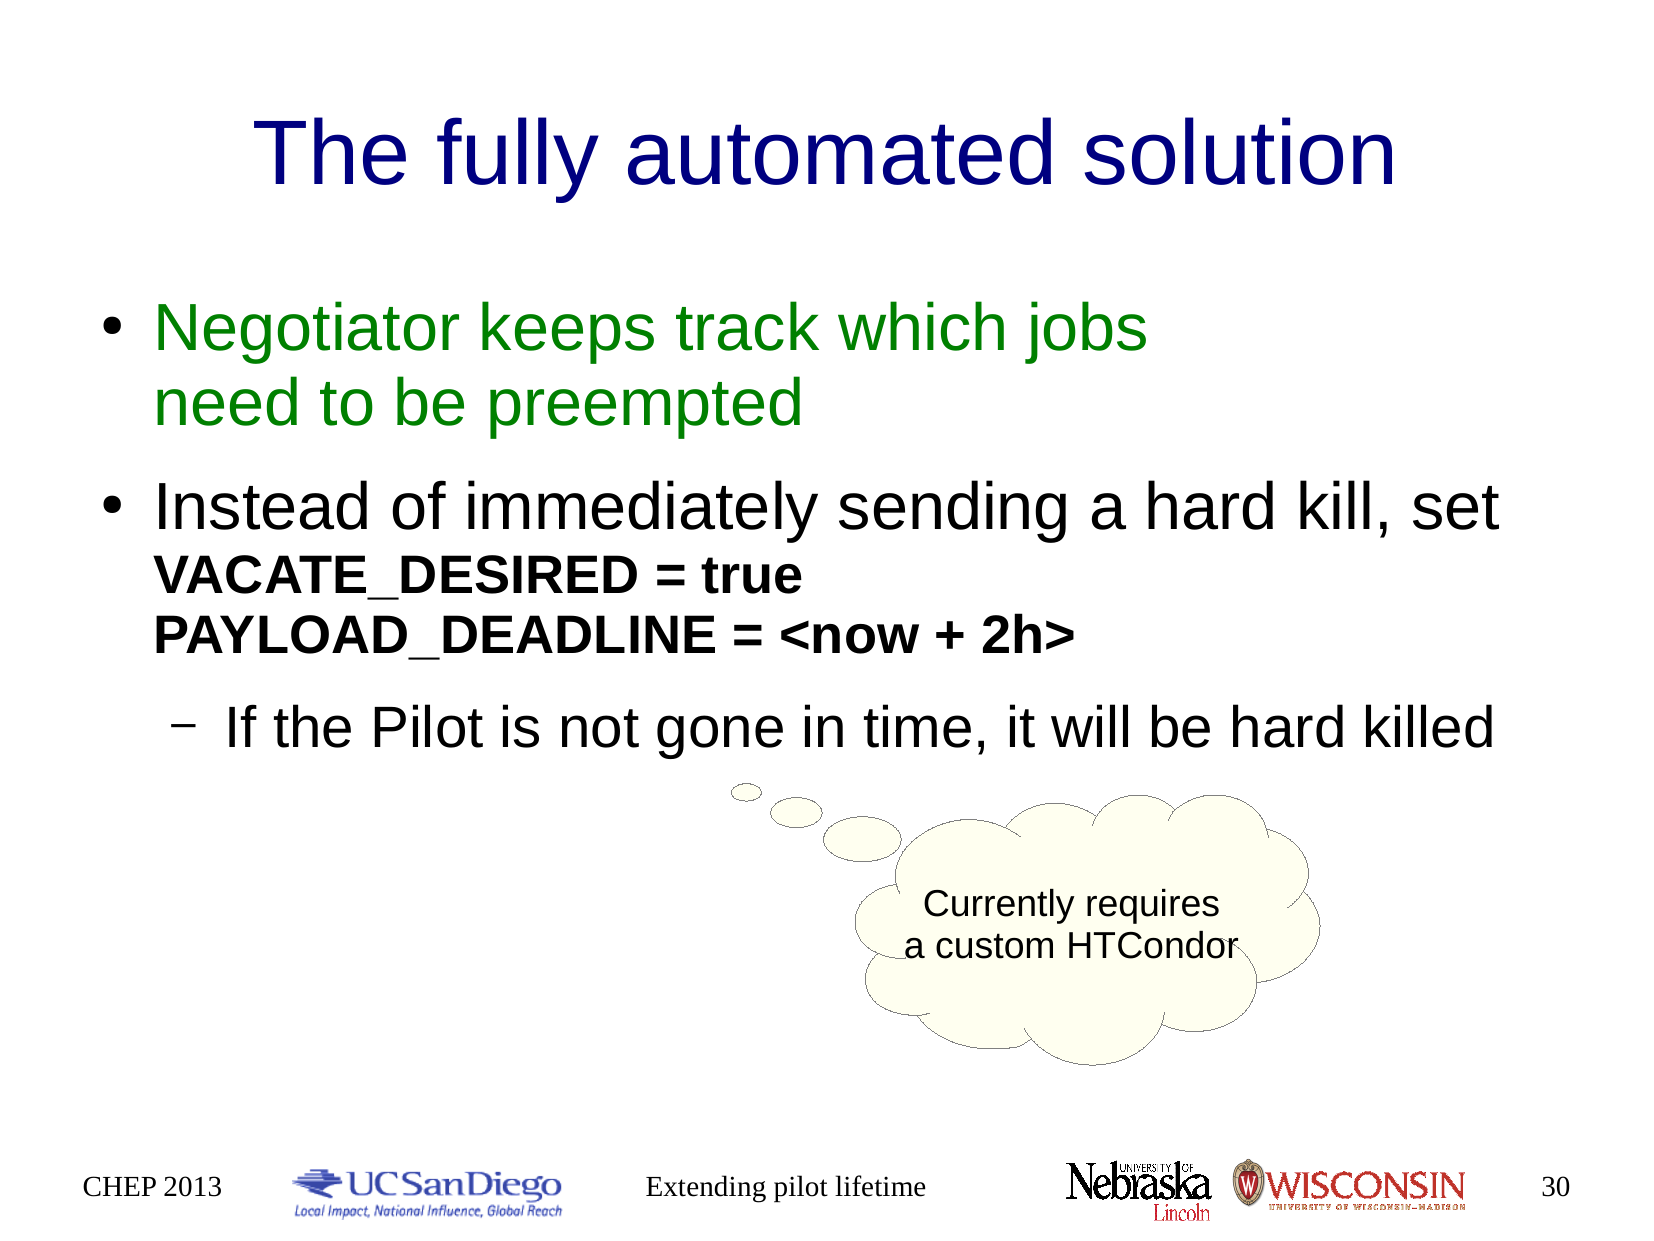

# The fully automated solution
Negotiator keeps track which jobs
need to be preempted
Instead of immediately sending a hard kill, set VACATE_DESIRED = true
PAYLOAD_DEADLINE = <now + 2h>
If the Pilot is not gone in time, it will be hard killed
Currently requires
a custom HTCondor
CHEP 2013
Extending pilot lifetime
30